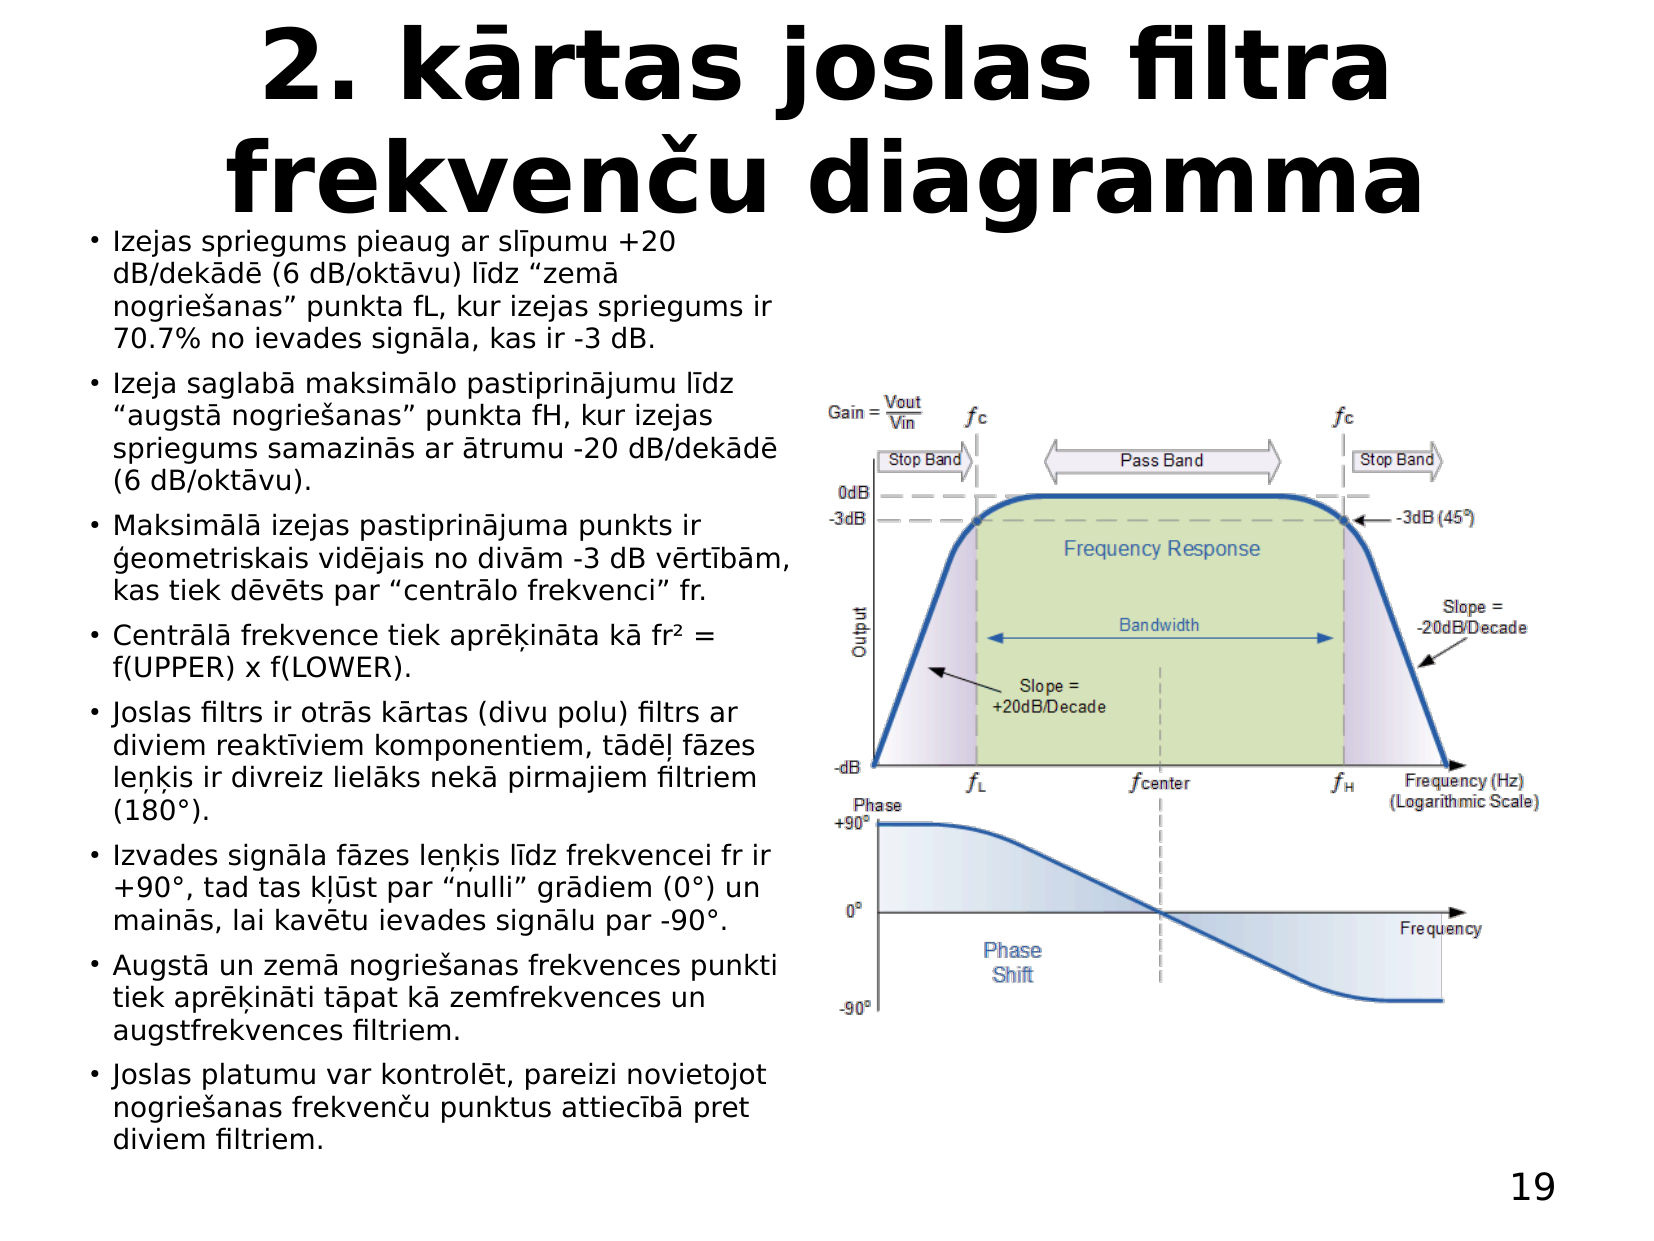

# 2. kārtas joslas filtra frekvenču diagramma
Izejas spriegums pieaug ar slīpumu +20 dB/dekādē (6 dB/oktāvu) līdz “zemā nogriešanas” punkta fL, kur izejas spriegums ir 70.7% no ievades signāla, kas ir -3 dB.
Izeja saglabā maksimālo pastiprinājumu līdz “augstā nogriešanas” punkta fH, kur izejas spriegums samazinās ar ātrumu -20 dB/dekādē (6 dB/oktāvu).
Maksimālā izejas pastiprinājuma punkts ir ģeometriskais vidējais no divām -3 dB vērtībām, kas tiek dēvēts par “centrālo frekvenci” fr.
Centrālā frekvence tiek aprēķināta kā fr² = f(UPPER) x f(LOWER).
Joslas filtrs ir otrās kārtas (divu polu) filtrs ar diviem reaktīviem komponentiem, tādēļ fāzes leņķis ir divreiz lielāks nekā pirmajiem filtriem (180°).
Izvades signāla fāzes leņķis līdz frekvencei fr ir +90°, tad tas kļūst par “nulli” grādiem (0°) un mainās, lai kavētu ievades signālu par -90°.
Augstā un zemā nogriešanas frekvences punkti tiek aprēķināti tāpat kā zemfrekvences un augstfrekvences filtriem.
Joslas platumu var kontrolēt, pareizi novietojot nogriešanas frekvenču punktus attiecībā pret diviem filtriem.